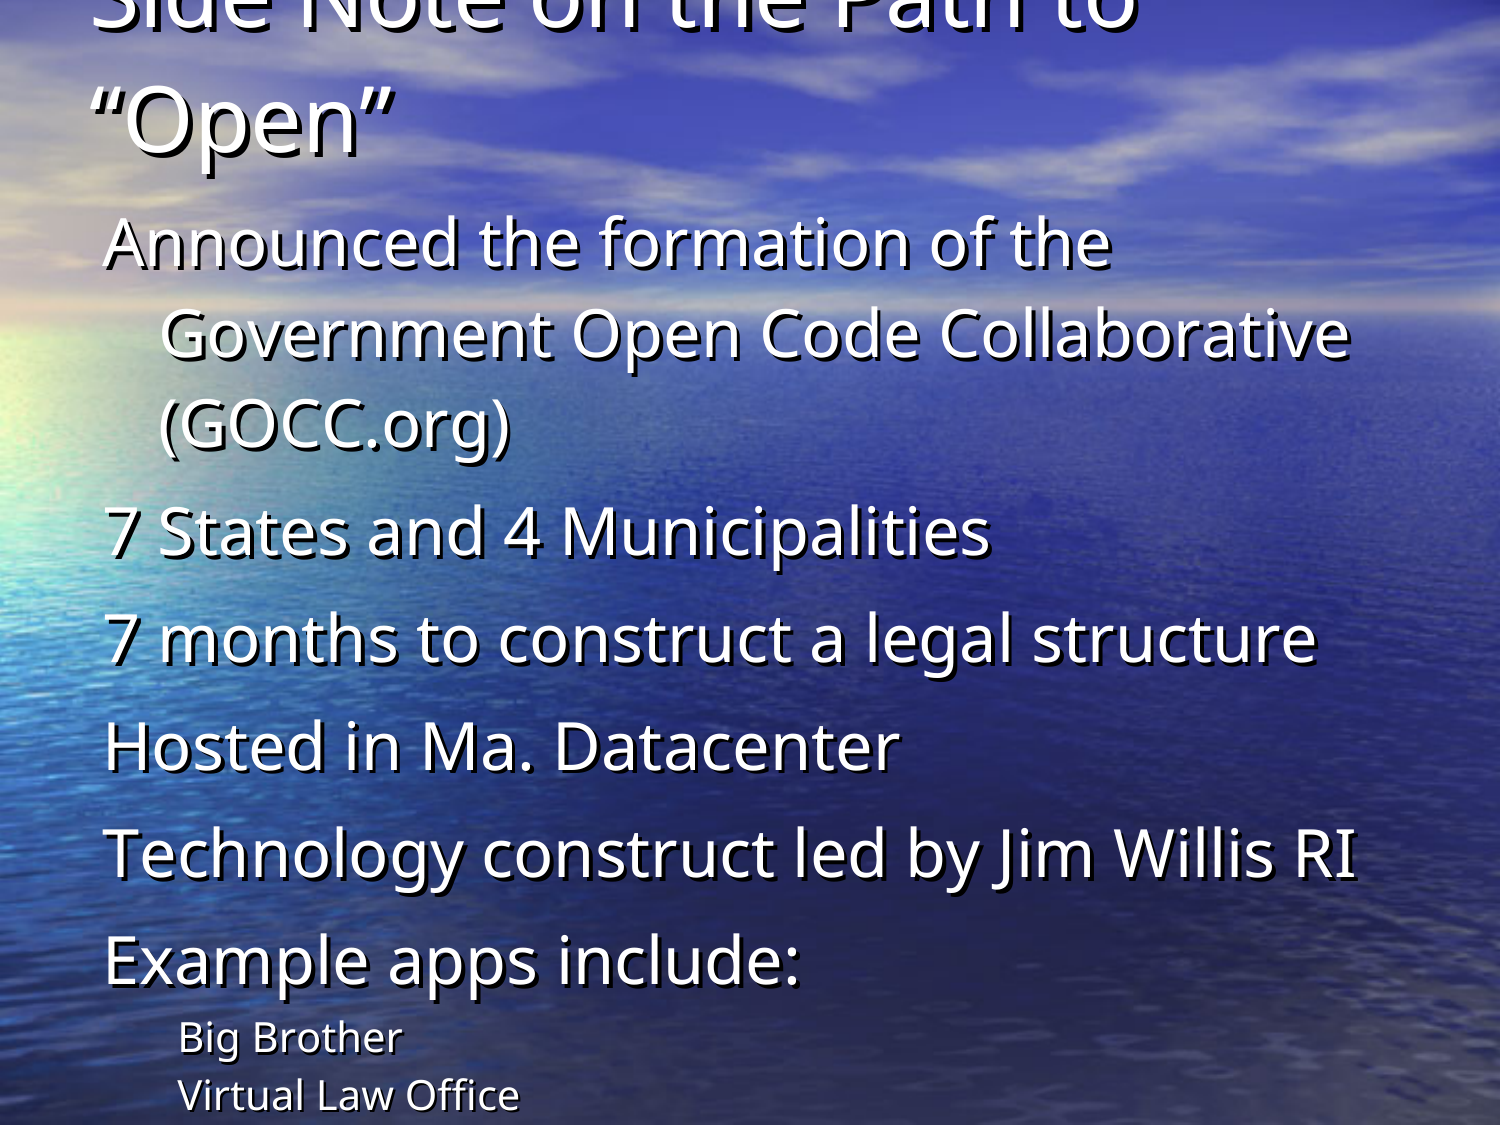

# Side Note on the Path to “Open”
Announced the formation of the Government Open Code Collaborative (GOCC.org)
7 States and 4 Municipalities
7 months to construct a legal structure
Hosted in Ma. Datacenter
Technology construct led by Jim Willis RI
Example apps include:
Big Brother
Virtual Law Office
Open Meeting Notice
SEC Business Registration